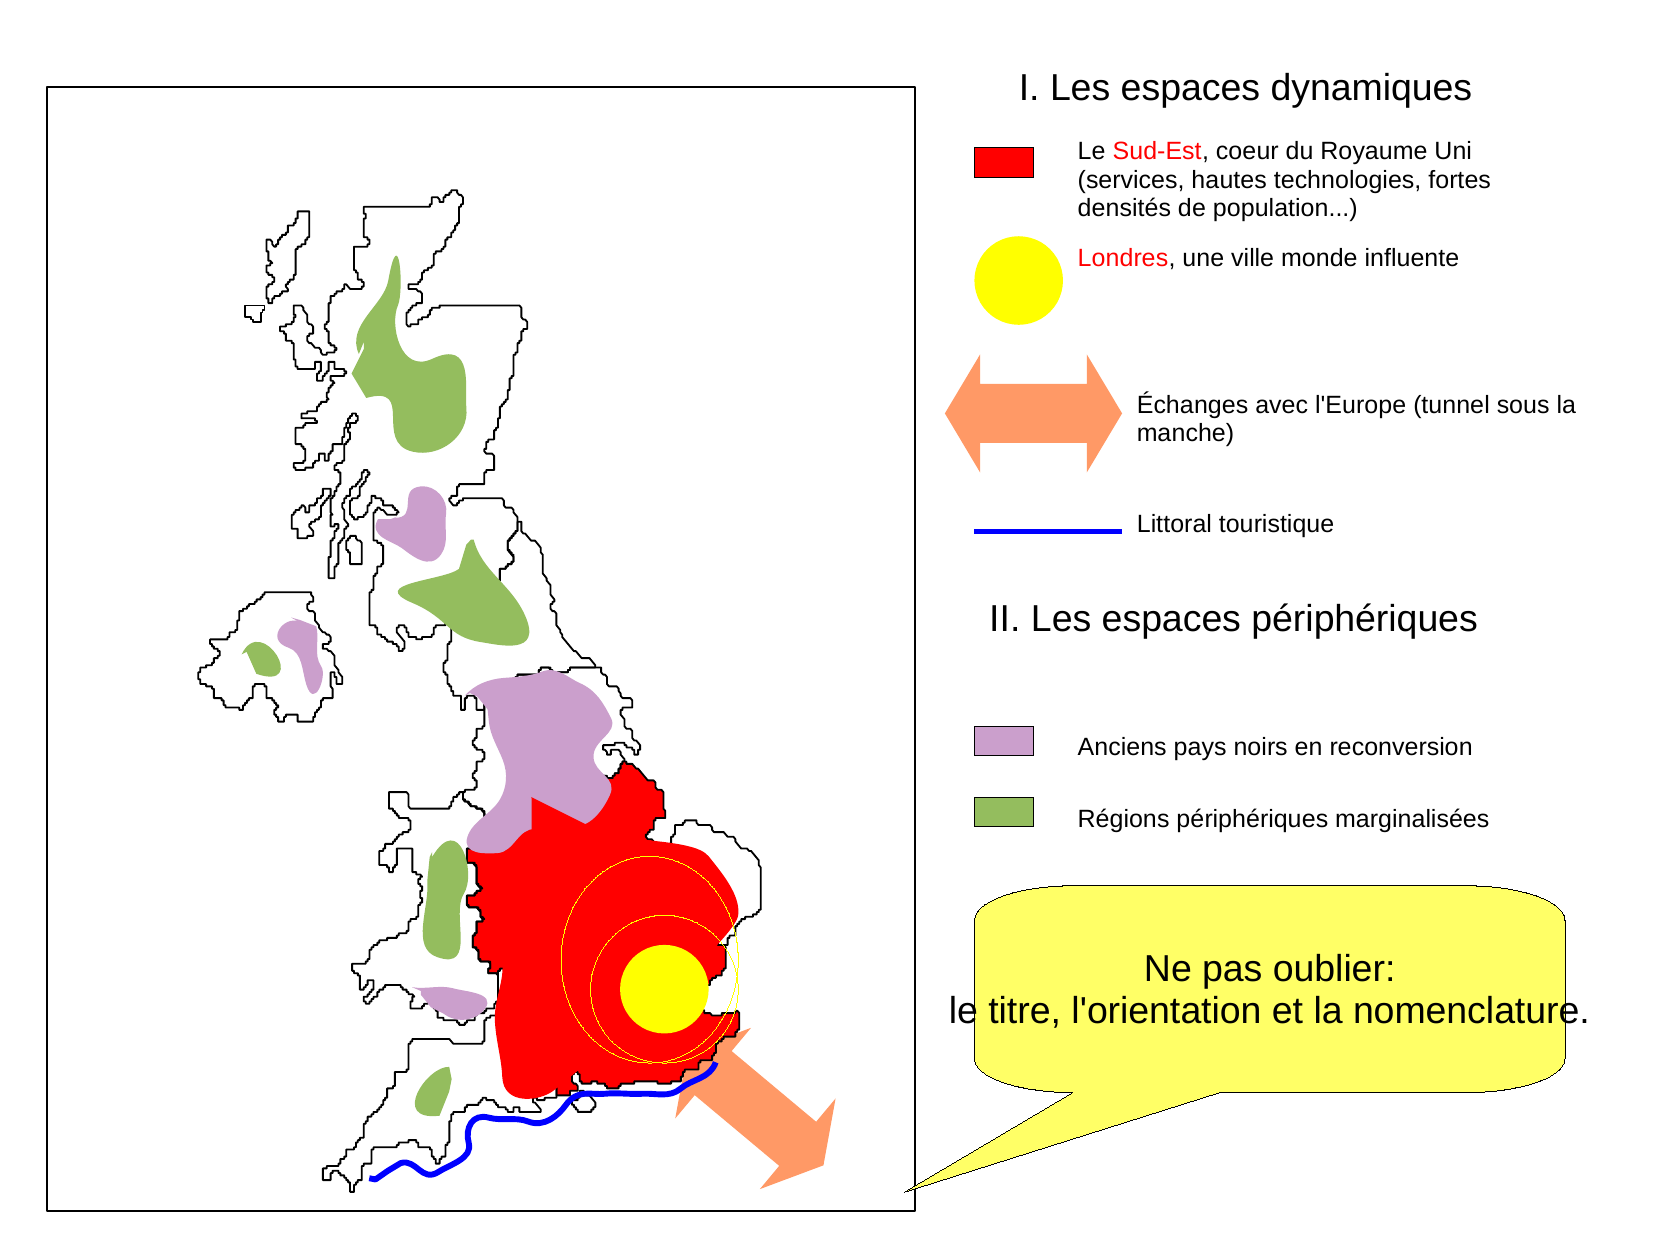

I. Les espaces dynamiques
Le Sud-Est, coeur du Royaume Uni (services, hautes technologies, fortes densités de population...)
Londres, une ville monde influente
Échanges avec l'Europe (tunnel sous la manche)
Littoral touristique
II. Les espaces périphériques
Anciens pays noirs en reconversion
Régions périphériques marginalisées
Ne pas oublier:
le titre, l'orientation et la nomenclature.